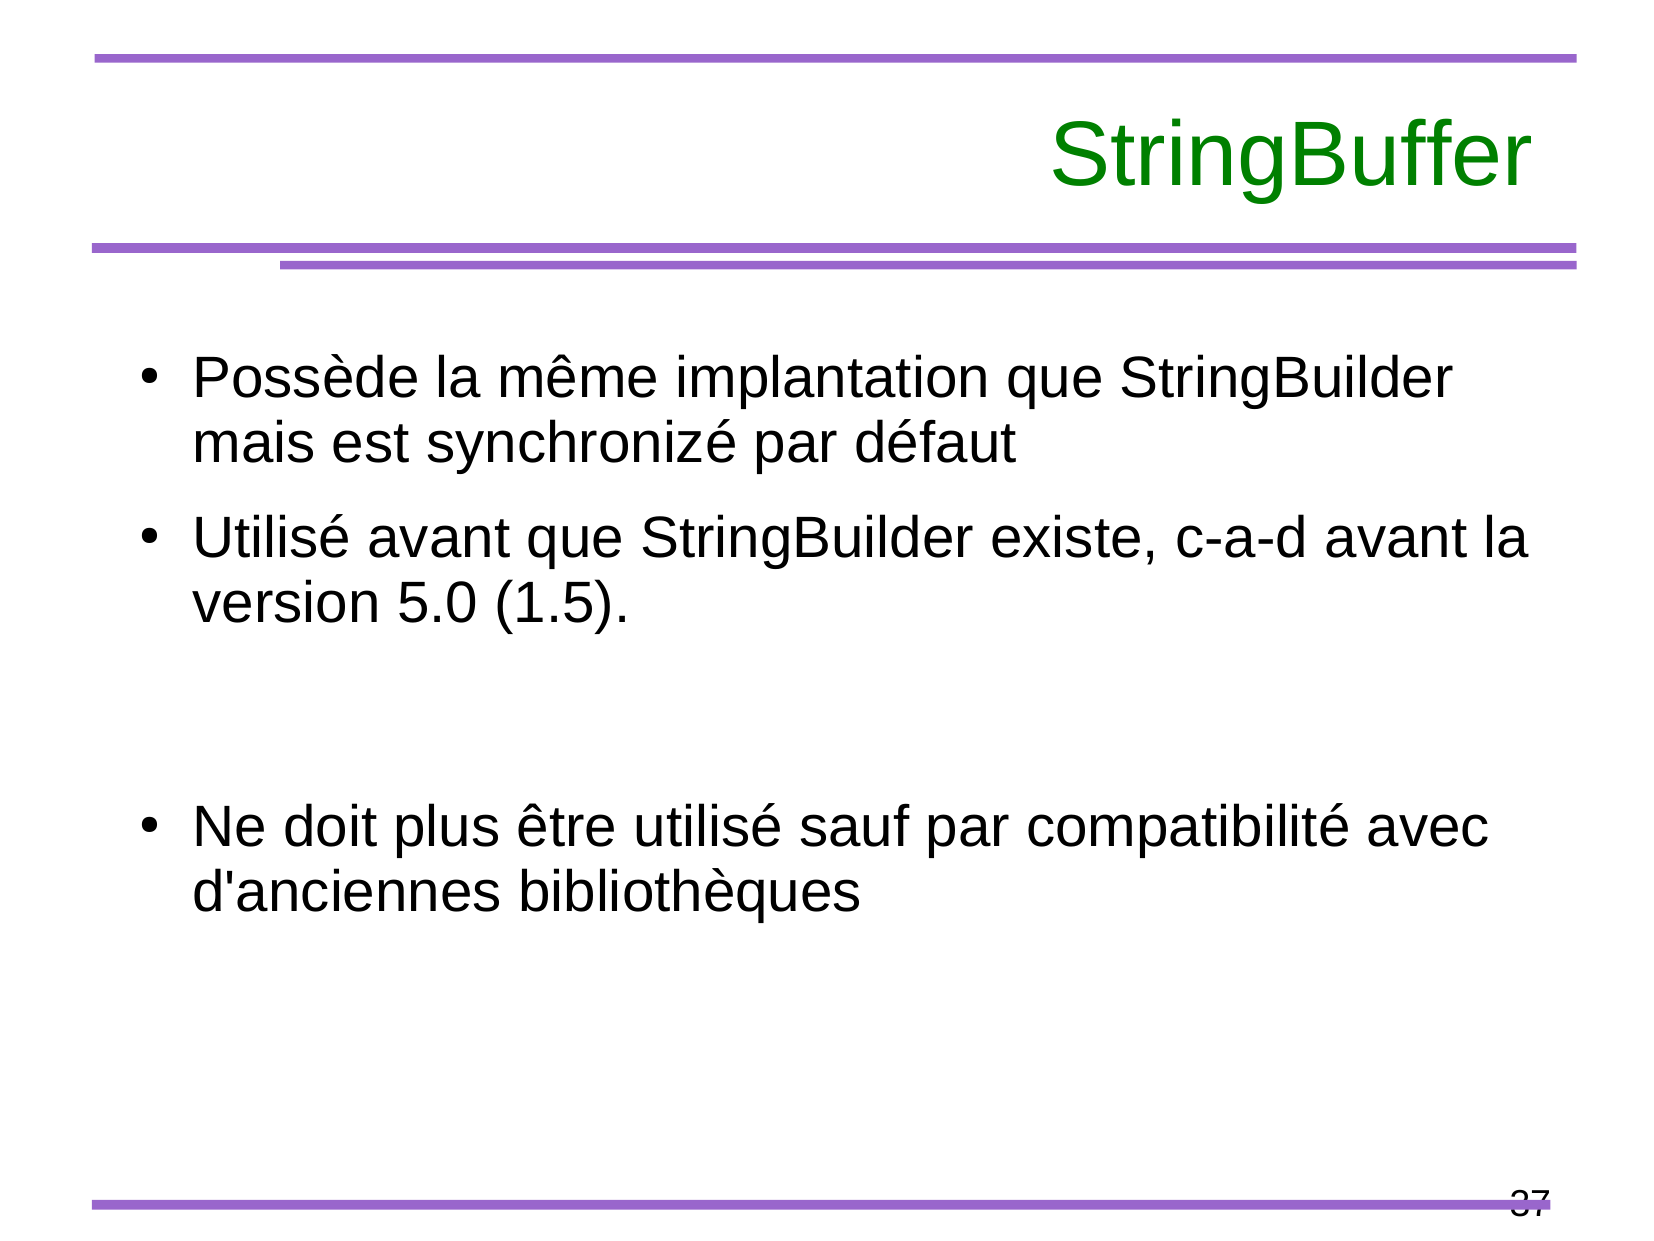

# StringBuffer
Possède la même implantation que StringBuilder mais est synchronizé par défaut
Utilisé avant que StringBuilder existe, c-a-d avant la version 5.0 (1.5).
Ne doit plus être utilisé sauf par compatibilité avec d'anciennes bibliothèques